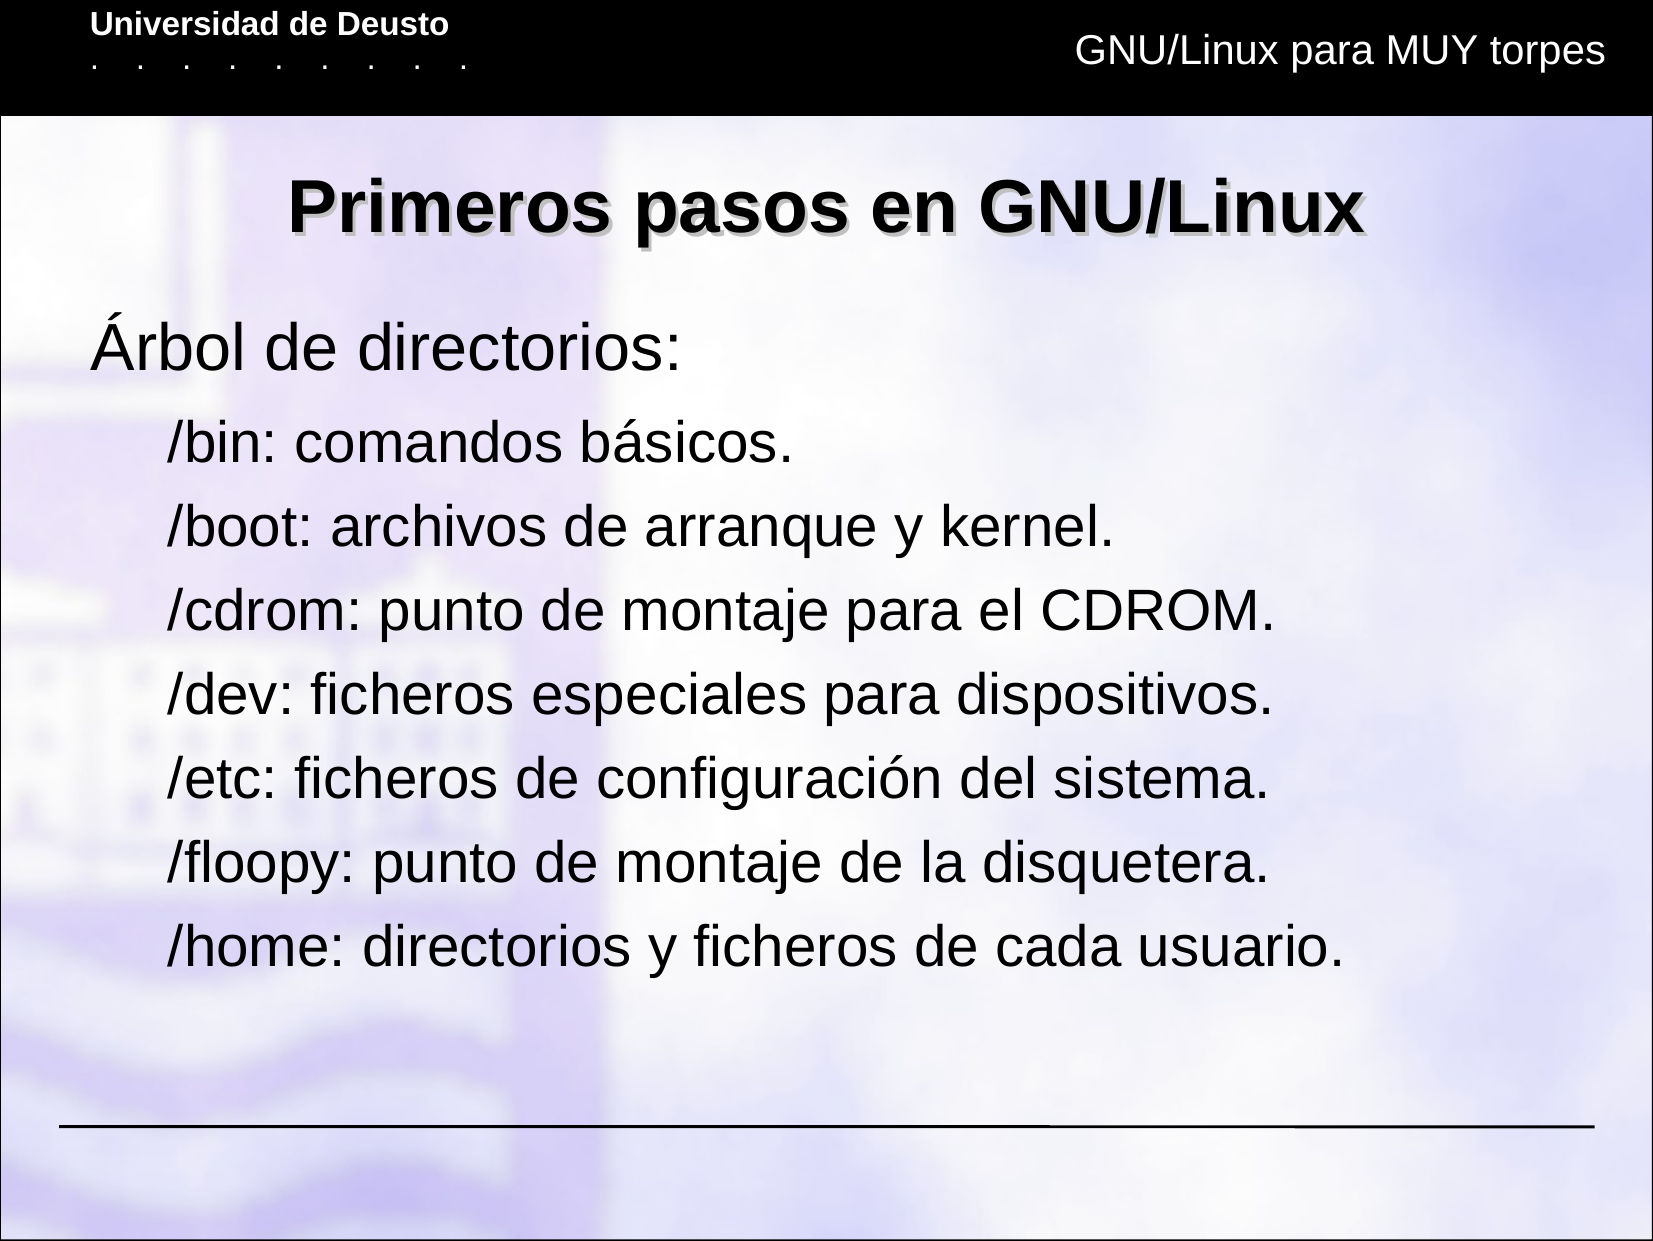

# Primeros pasos en GNU/Linux
Árbol de directorios:
/bin: comandos básicos.
/boot: archivos de arranque y kernel.
/cdrom: punto de montaje para el CDROM.
/dev: ficheros especiales para dispositivos.
/etc: ficheros de configuración del sistema.
/floopy: punto de montaje de la disquetera.
/home: directorios y ficheros de cada usuario.